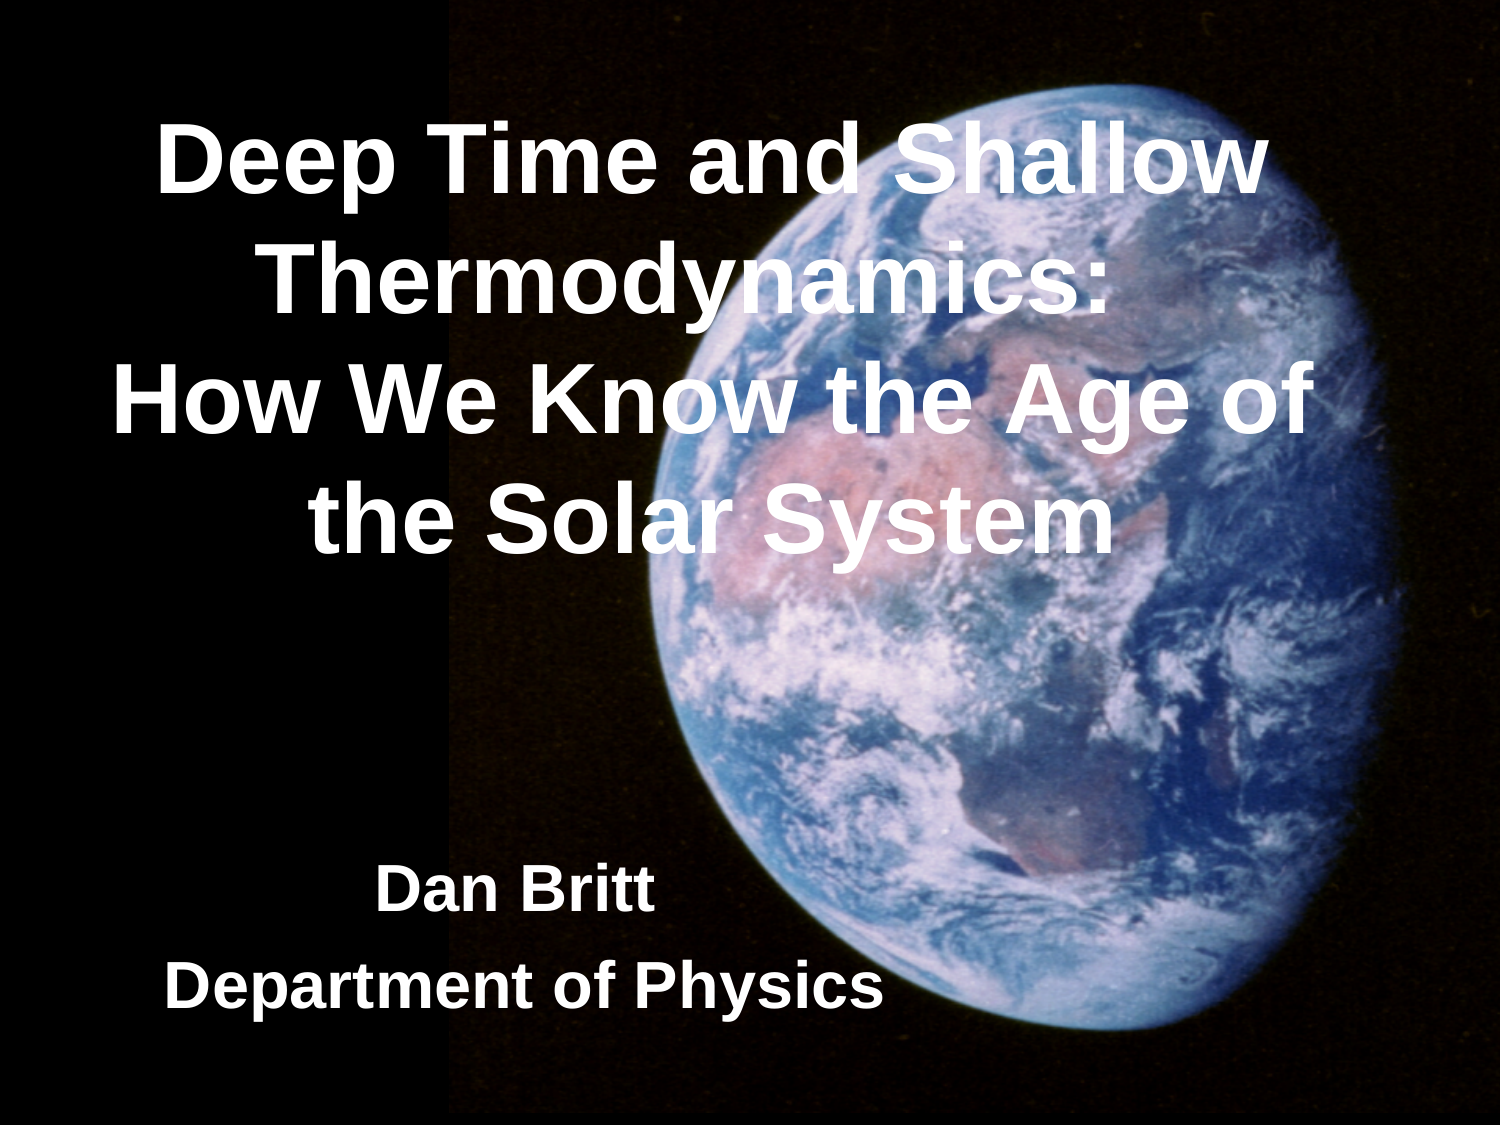

# Deep Time and Shallow Thermodynamics: How We Know the Age of the Solar System
Dan Britt
Department of Physics